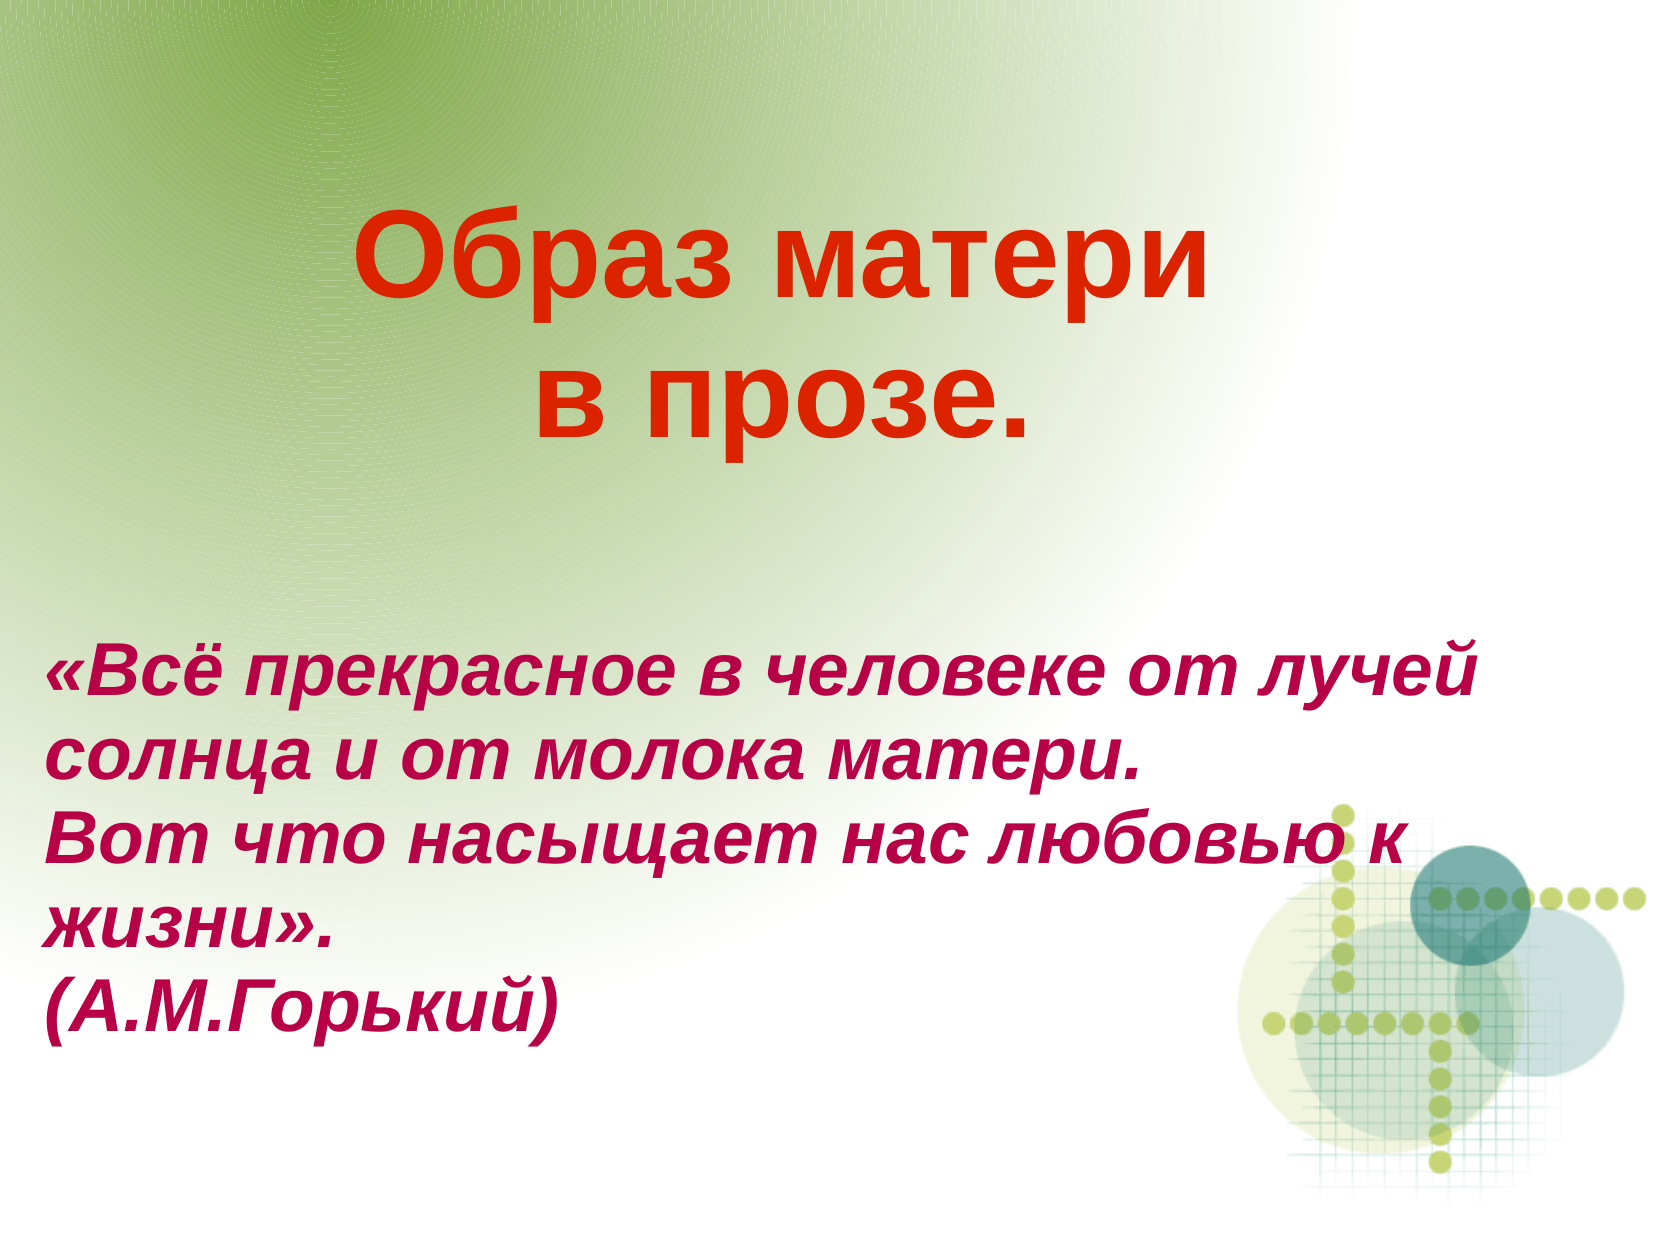

Образ матери в прозе.
«Всё прекрасное в человеке от лучей солнца и от молока матери.
Вот что насыщает нас любовью к жизни».
(А.М.Горький)